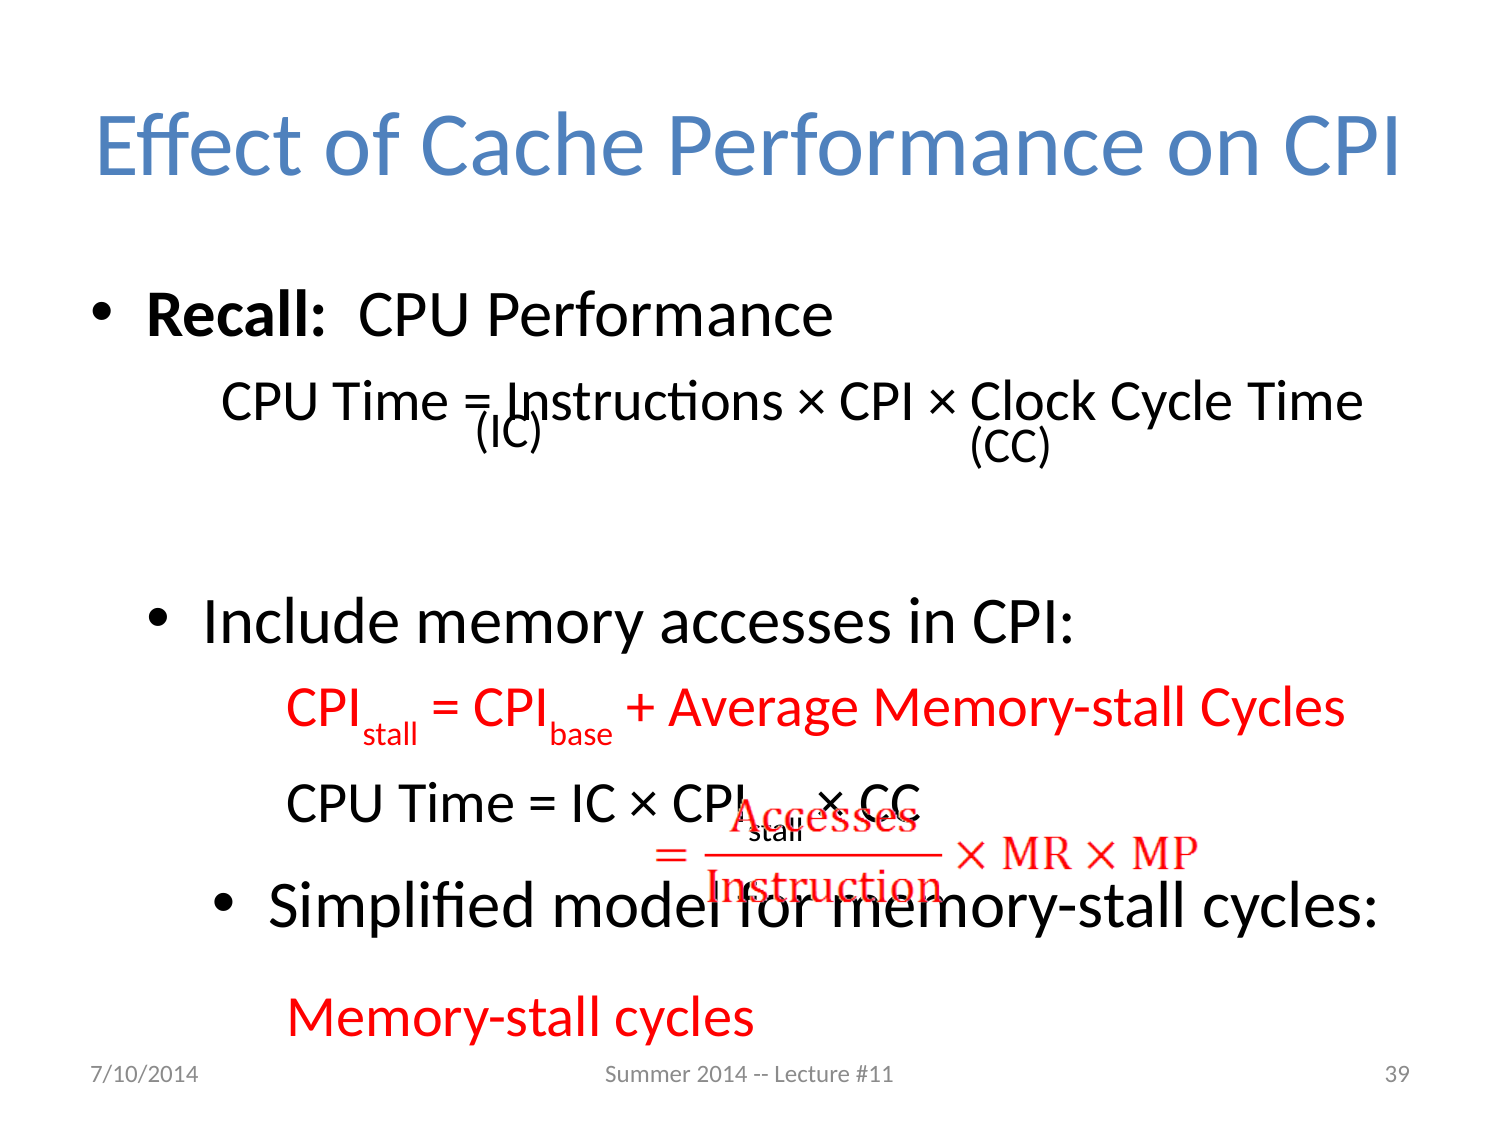

# Effect of Cache Performance on CPI
Recall: CPU Performance
		CPU Time = Instructions × CPI × Clock Cycle Time
Include memory accesses in CPI:
		CPIstall = CPIbase + Average Memory-stall Cycles
		CPU Time = IC × CPIstall × CC
Simplified model for memory-stall cycles:
		Memory-stall cycles
(IC)
(CC)
7/10/2014
Summer 2014 -- Lecture #11